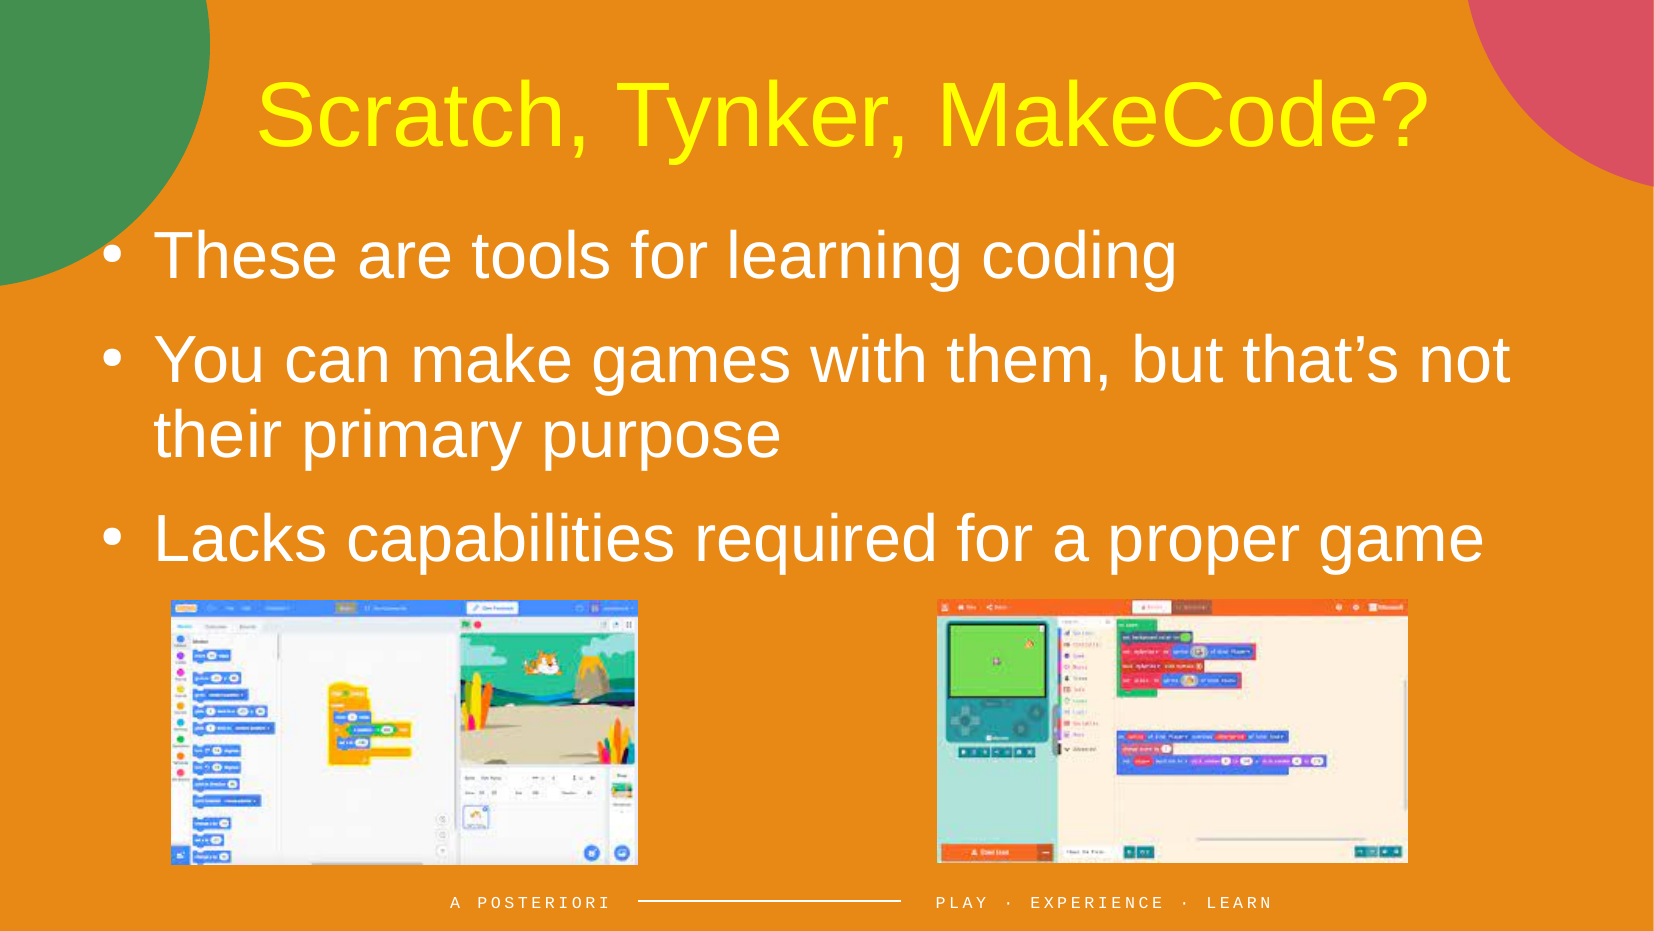

# Scratch, Tynker, MakeCode?
These are tools for learning coding
You can make games with them, but that’s not their primary purpose
Lacks capabilities required for a proper game